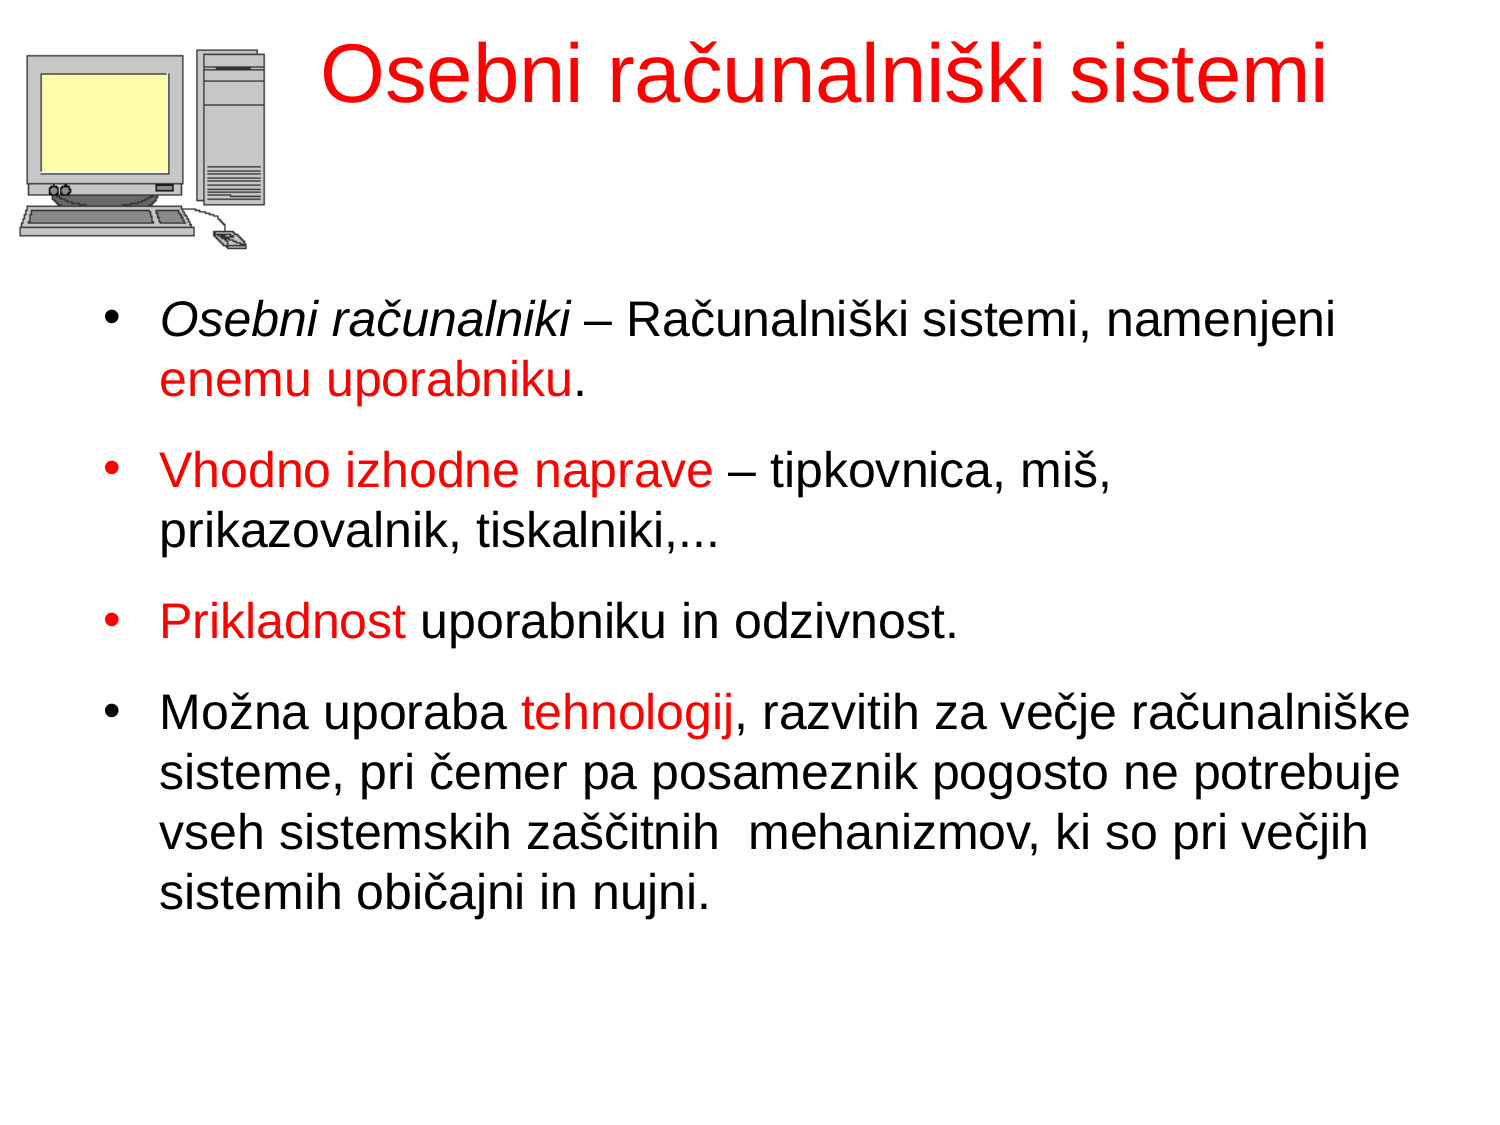

# Osebni računalniški sistemi
Osebni računalniki – Računalniški sistemi, namenjeni enemu uporabniku.
Vhodno izhodne naprave – tipkovnica, miš, prikazovalnik, tiskalniki,...
Prikladnost uporabniku in odzivnost.
Možna uporaba tehnologij, razvitih za večje računalniške sisteme, pri čemer pa posameznik pogosto ne potrebuje vseh sistemskih zaščitnih mehanizmov, ki so pri večjih sistemih običajni in nujni.